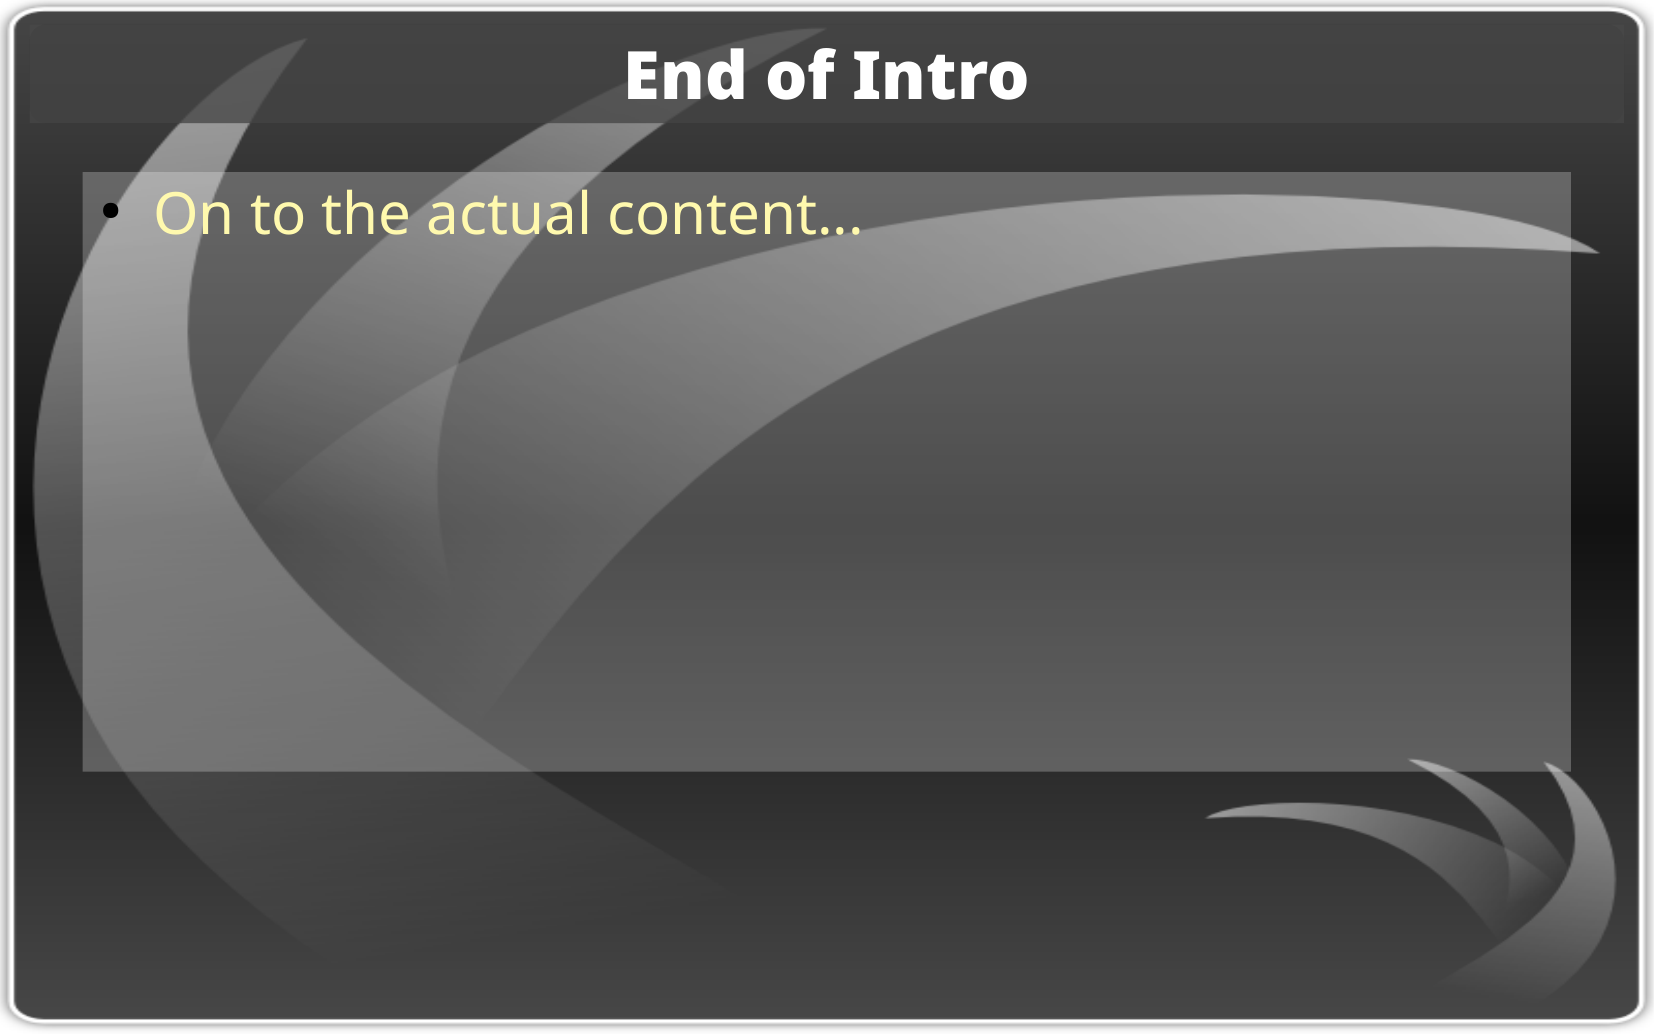

# End of Intro
On to the actual content...